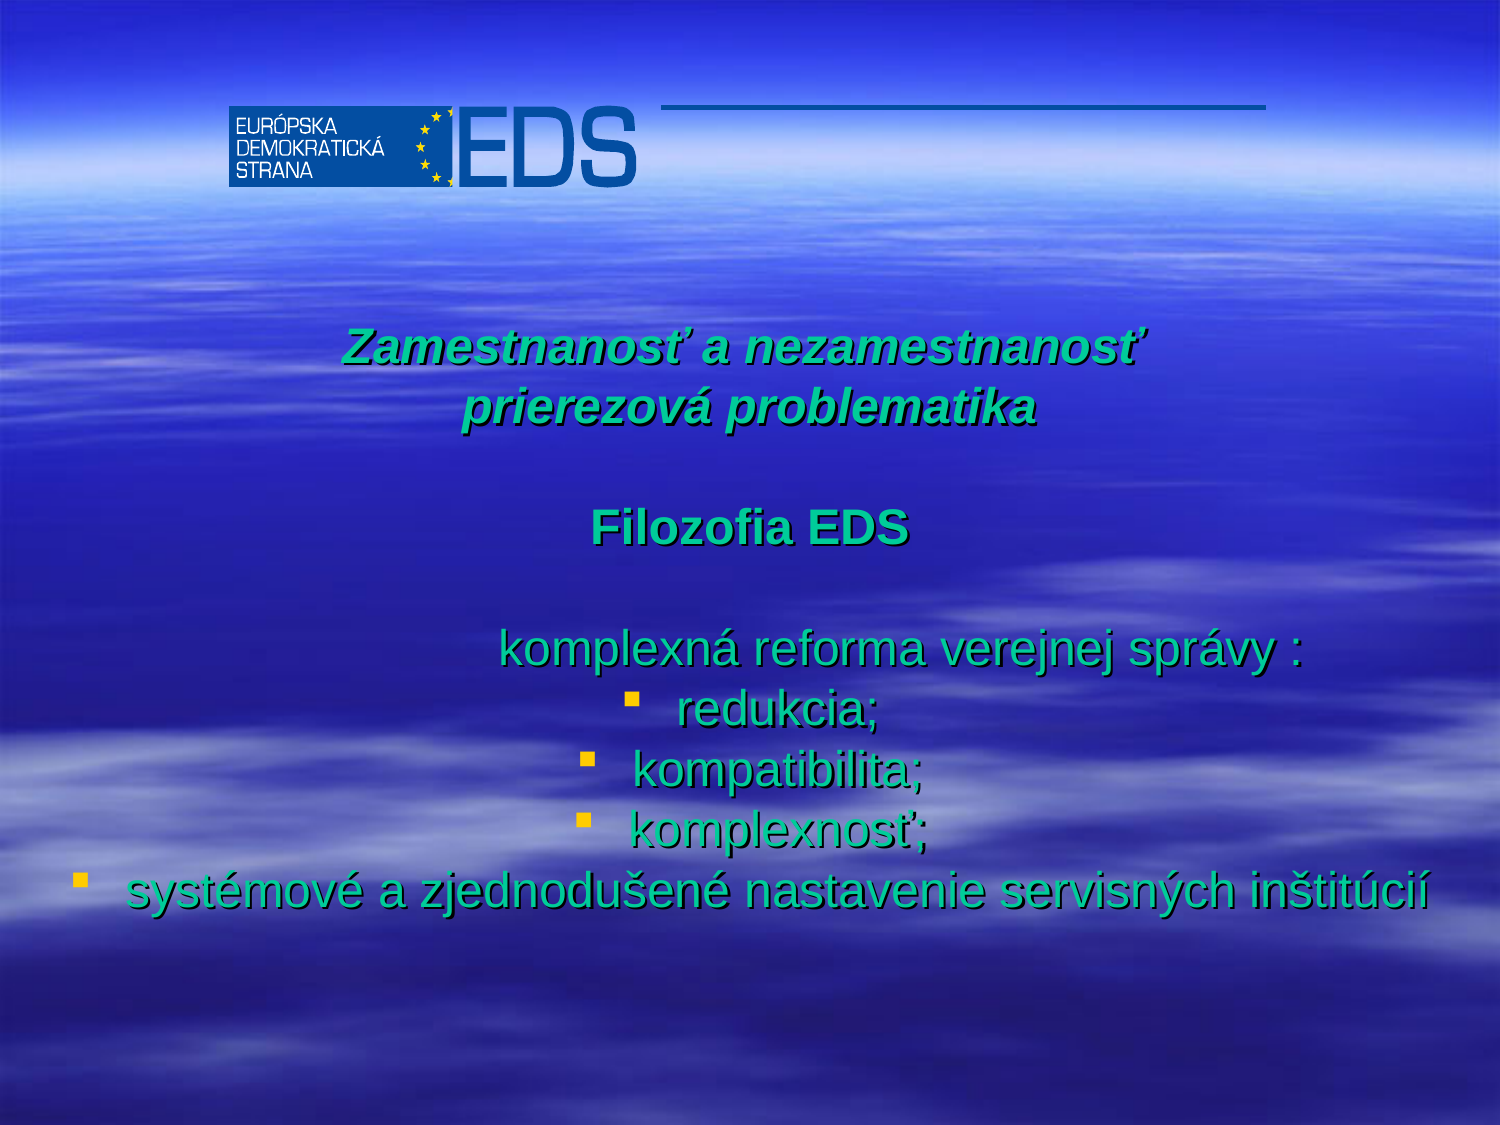

# Zamestnanosť a nezamestnanosť
prierezová problematika
Filozofia EDS
 komplexná reforma verejnej správy :
redukcia;
kompatibilita;
komplexnosť;
systémové a zjednodušené nastavenie servisných inštitúcií